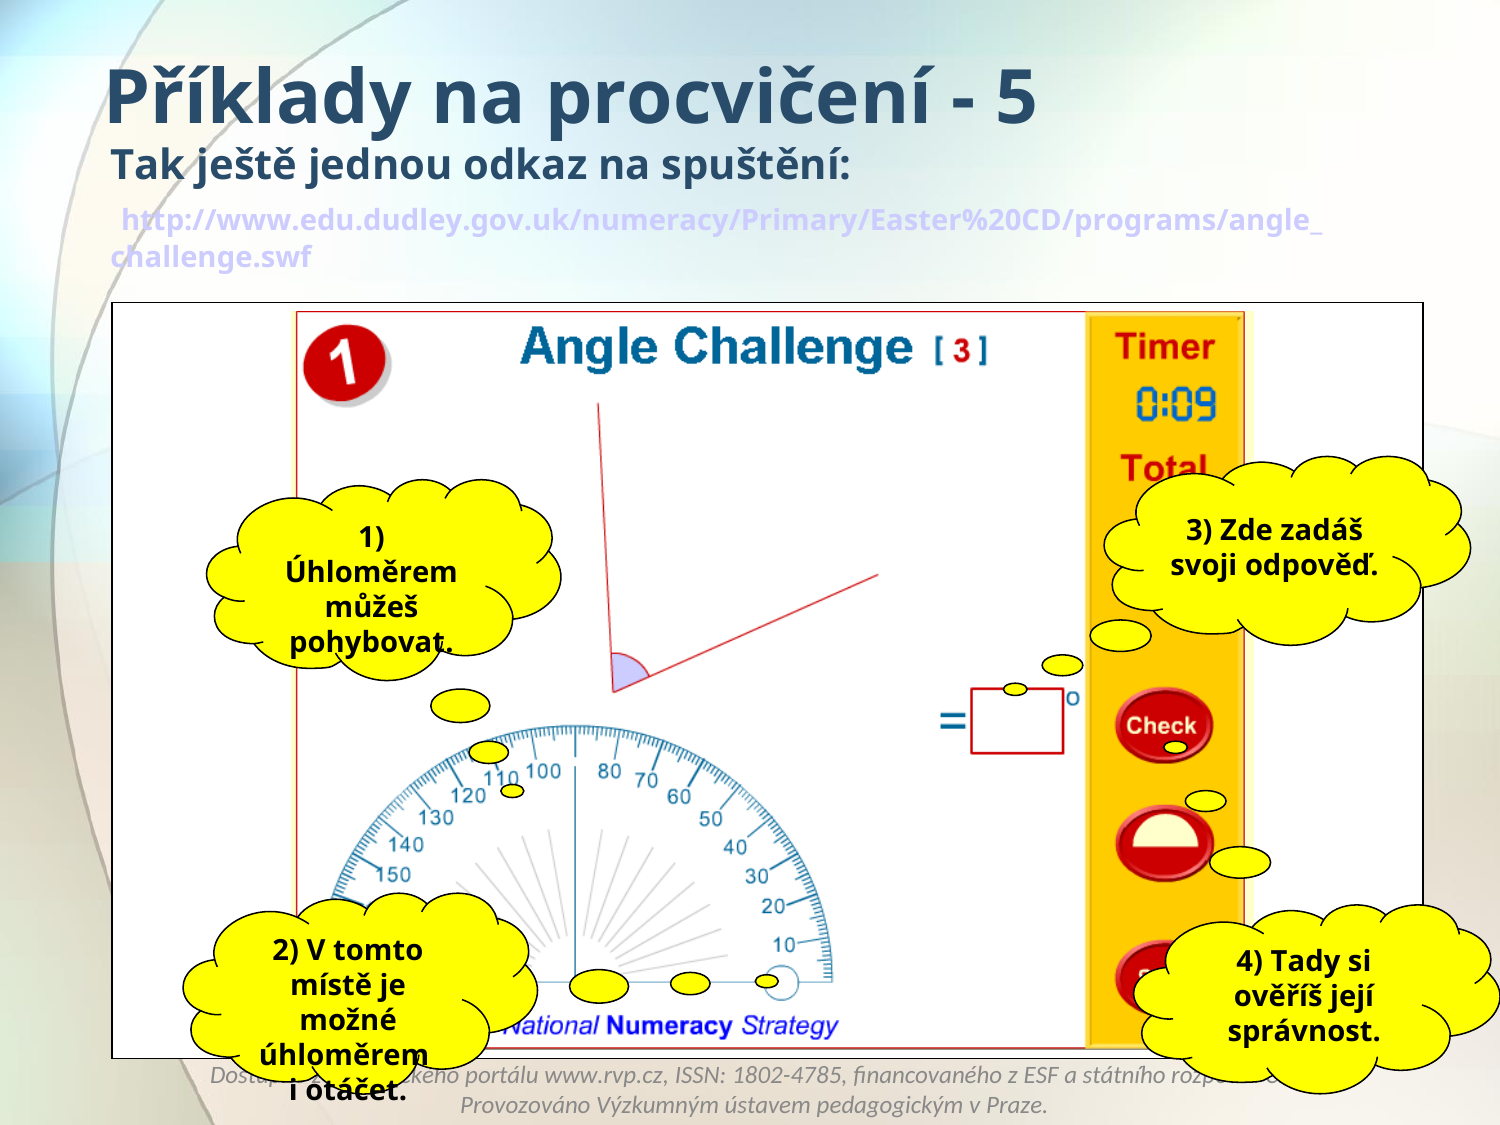

# Příklady na procvičení - 5
Tak ještě jednou odkaz na spuštění:
 http://www.edu.dudley.gov.uk/numeracy/Primary/Easter%20CD/programs/angle_challenge.swf
3) Zde zadáš svoji odpověď.
1) Úhloměrem můžeš pohybovat.
2) V tomto místě je možné úhloměrem
i otáčet.
4) Tady si ověříš její správnost.